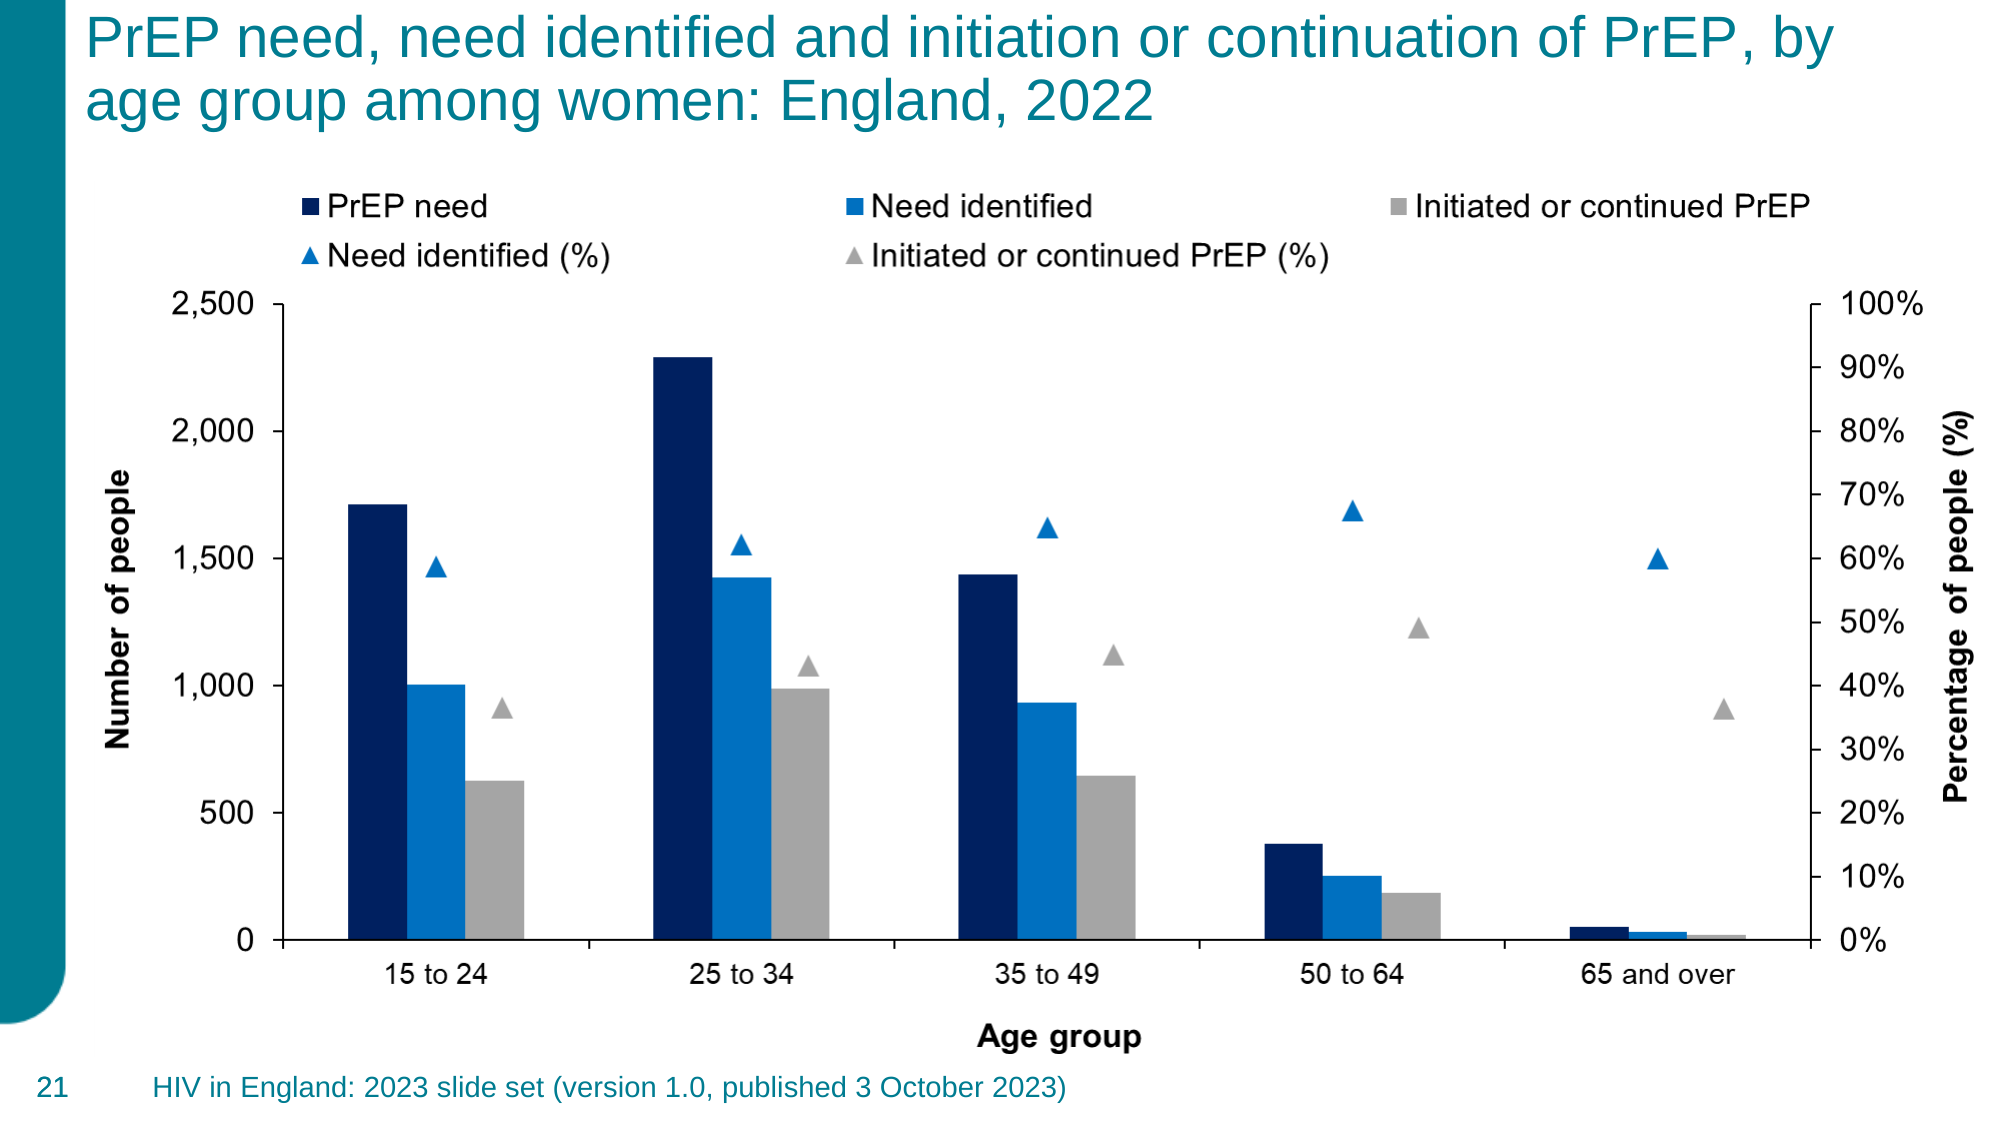

# PrEP need, need identified and initiation or continuation of PrEP, by age group among women: England, 2022
14
14
HIV in England: 2023 slide set (version 1.0, published 3 October 2023)